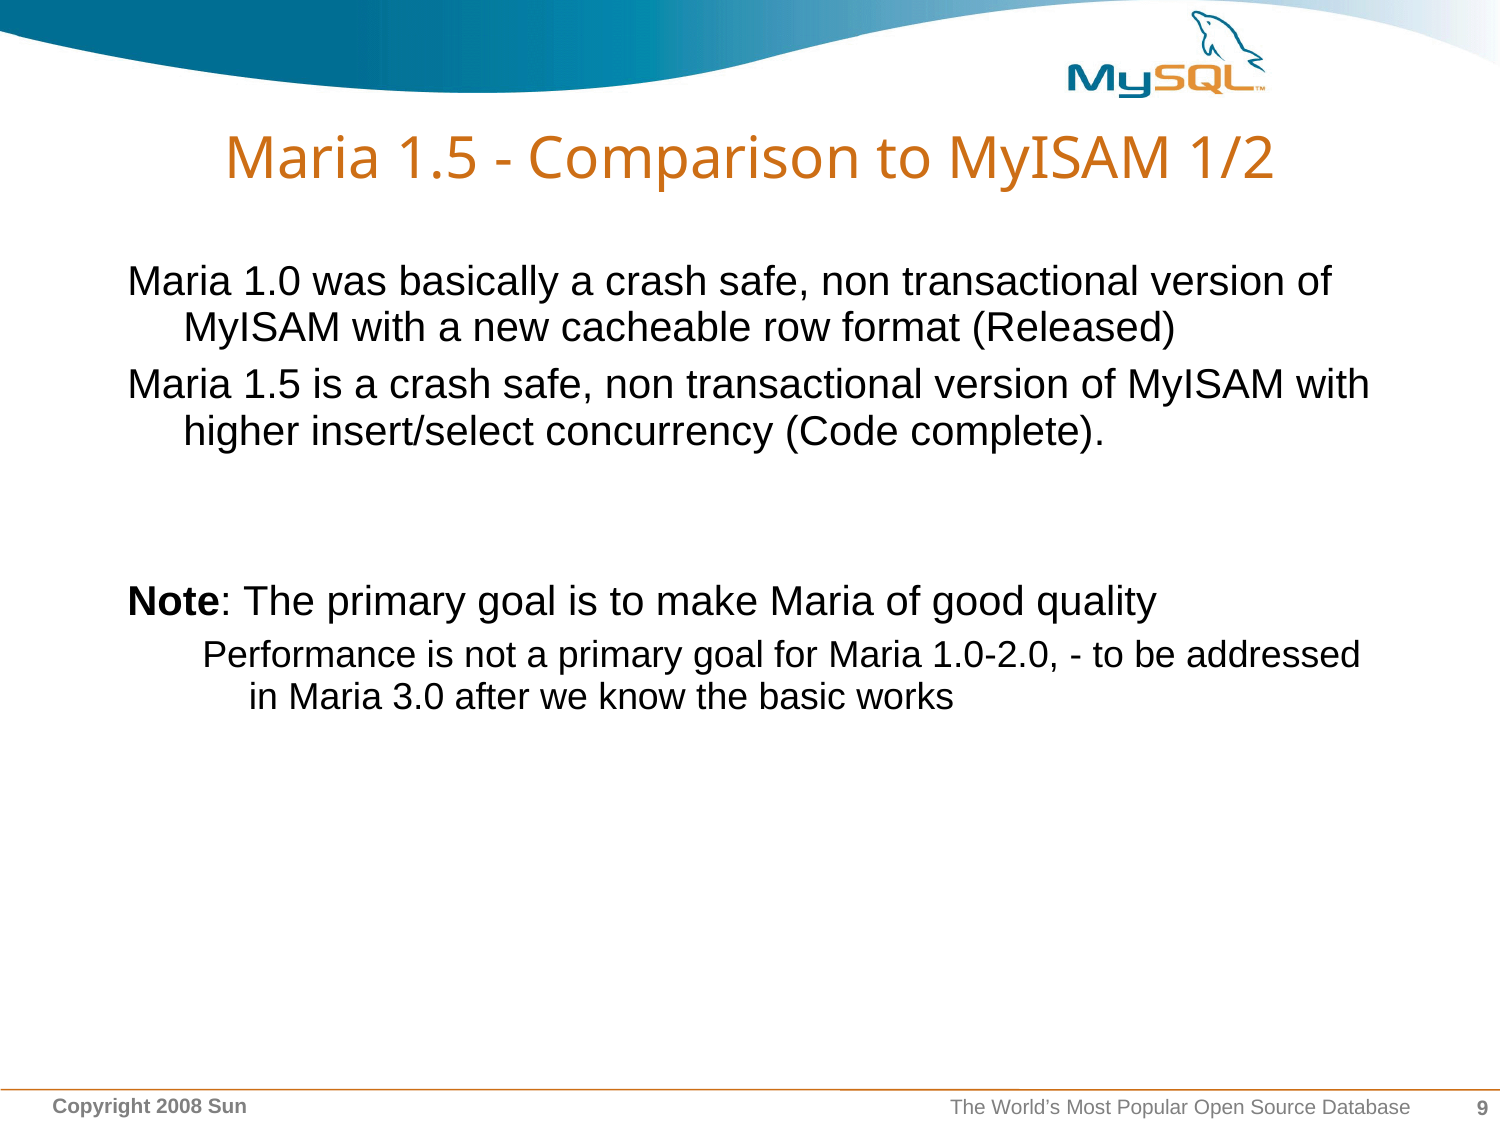

# Maria 1.5 - Comparison to MyISAM 1/2
Maria 1.0 was basically a crash safe, non transactional version of MyISAM with a new cacheable row format (Released)
Maria 1.5 is a crash safe, non transactional version of MyISAM with higher insert/select concurrency (Code complete).
Note: The primary goal is to make Maria of good quality
Performance is not a primary goal for Maria 1.0-2.0, - to be addressed in Maria 3.0 after we know the basic works